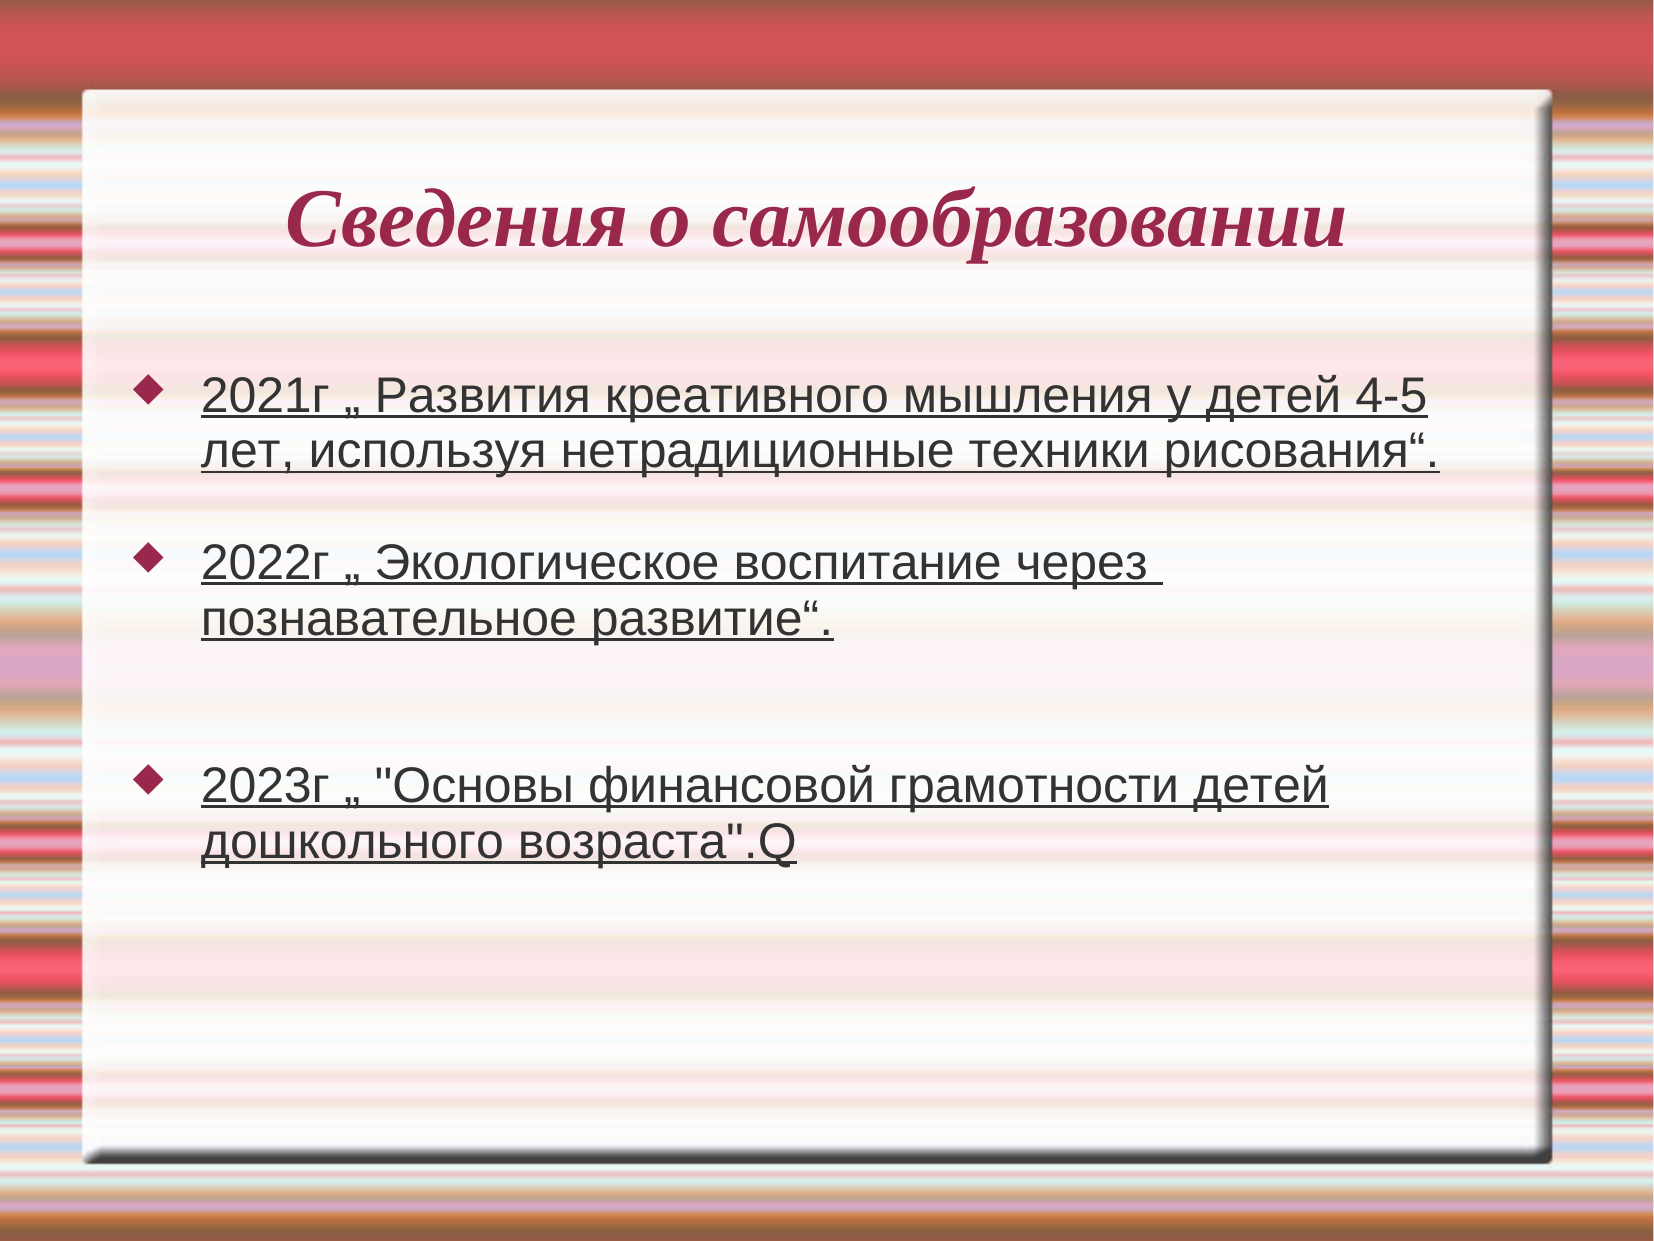

# Сведения о самообразовании
2021г „ Развития креативного мышления у детей 4-5 лет, используя нетрадиционные техники рисования“.
2022г „ Экологическое воспитание через познавательное развитие“.
2023г „ "Основы финансовой грамотности детей дошкольного возраста".Q